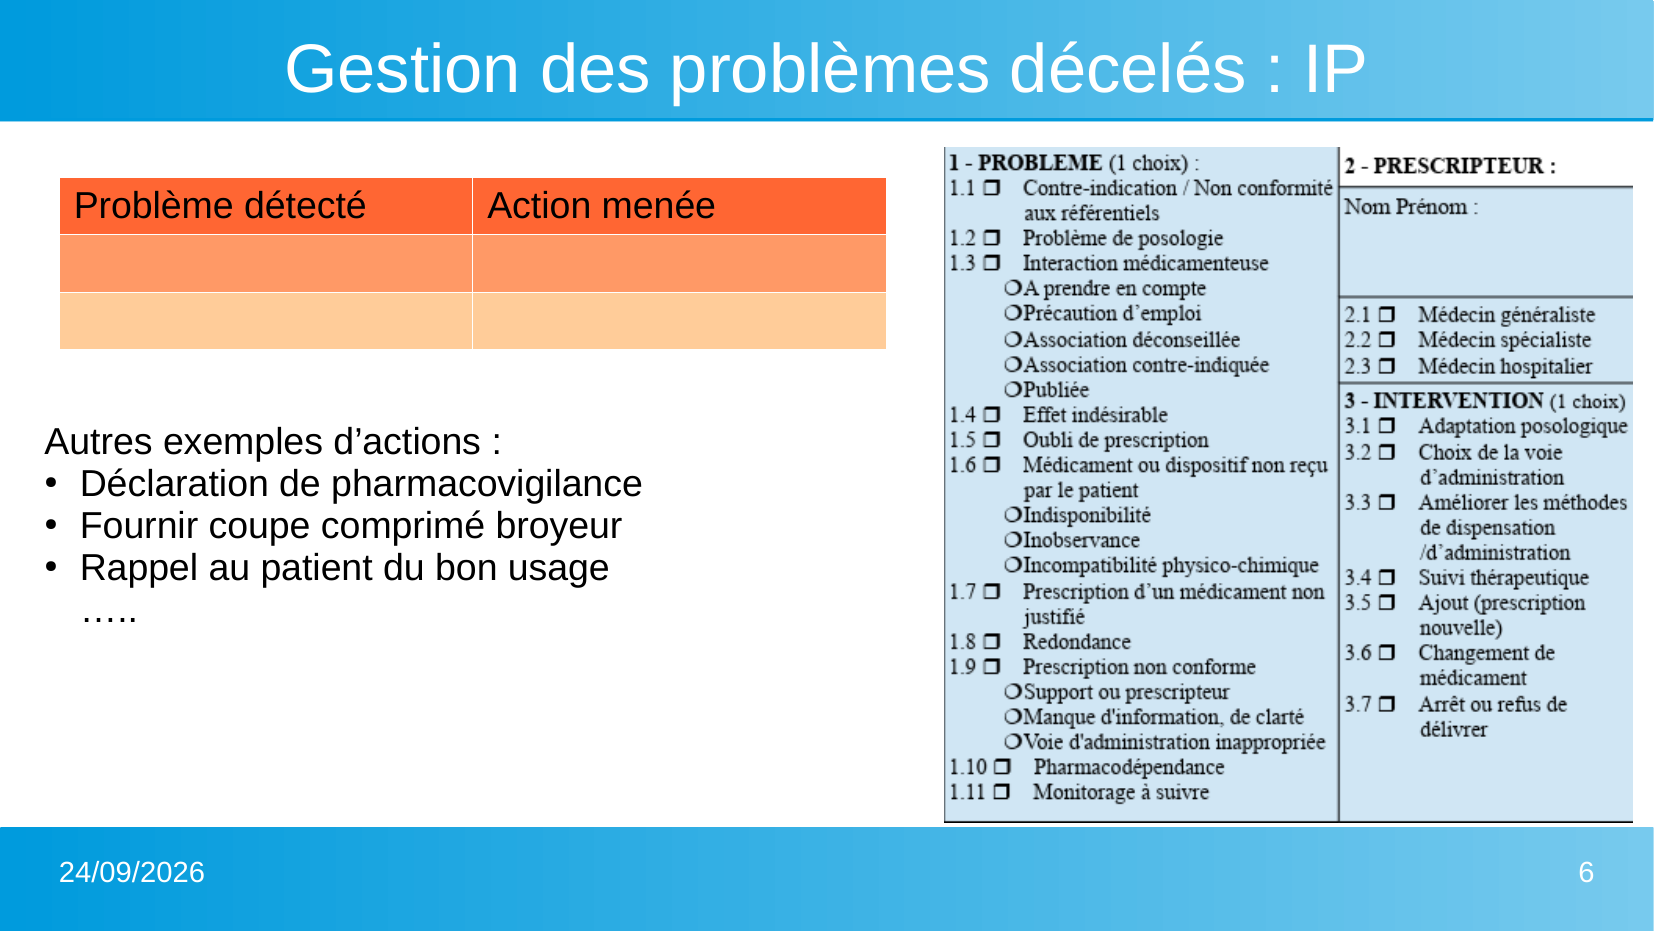

# Gestion des problèmes décelés : IP
| Problème détecté | Action menée |
| --- | --- |
| | |
| | |
Autres exemples d’actions :
Déclaration de pharmacovigilance
Fournir coupe comprimé broyeur
Rappel au patient du bon usage
…..
6